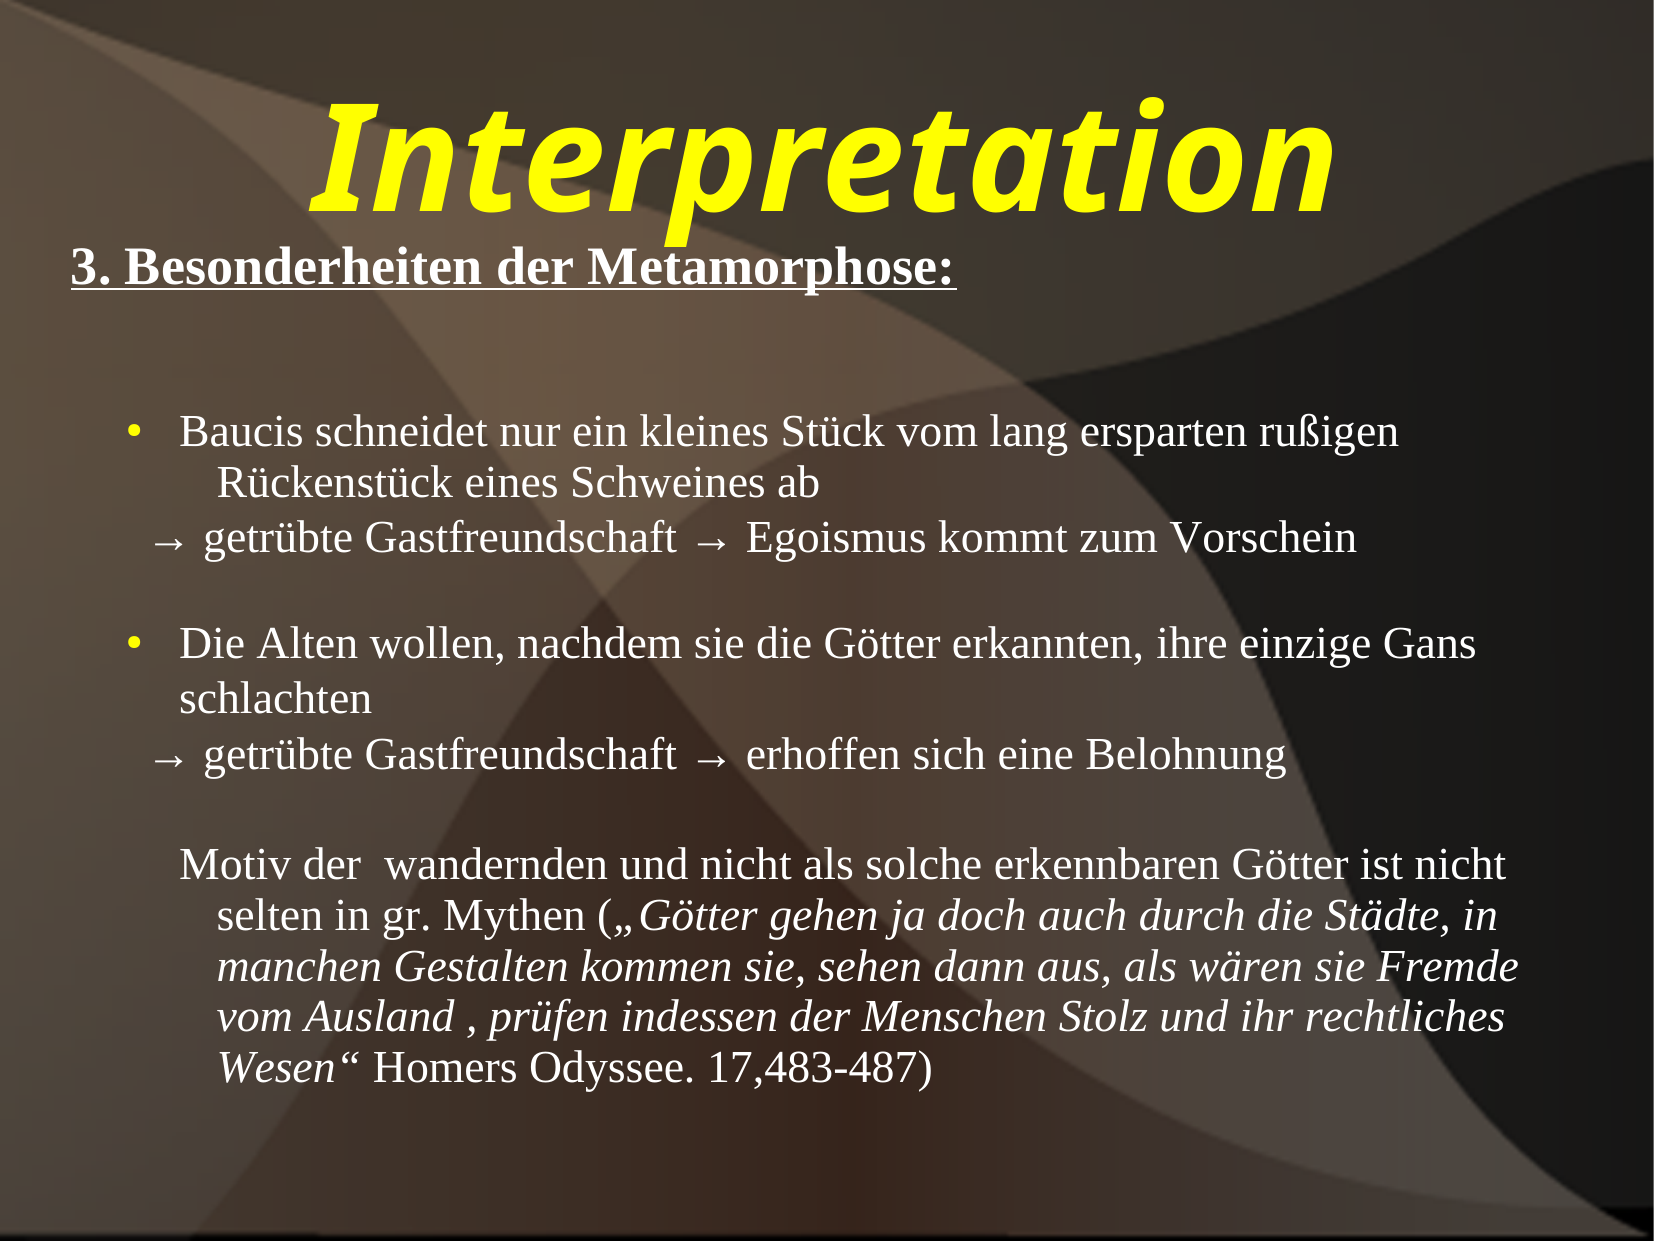

# Interpretation
3. Besonderheiten der Metamorphose:
Baucis schneidet nur ein kleines Stück vom lang ersparten rußigen Rückenstück eines Schweines ab
→ getrübte Gastfreundschaft → Egoismus kommt zum Vorschein
Die Alten wollen, nachdem sie die Götter erkannten, ihre einzige Gans
schlachten
→ getrübte Gastfreundschaft → erhoffen sich eine Belohnung
Motiv der wandernden und nicht als solche erkennbaren Götter ist nicht selten in gr. Mythen („Götter gehen ja doch auch durch die Städte, in manchen Gestalten kommen sie, sehen dann aus, als wären sie Fremde vom Ausland , prüfen indessen der Menschen Stolz und ihr rechtliches Wesen“ Homers Odyssee. 17,483-487)